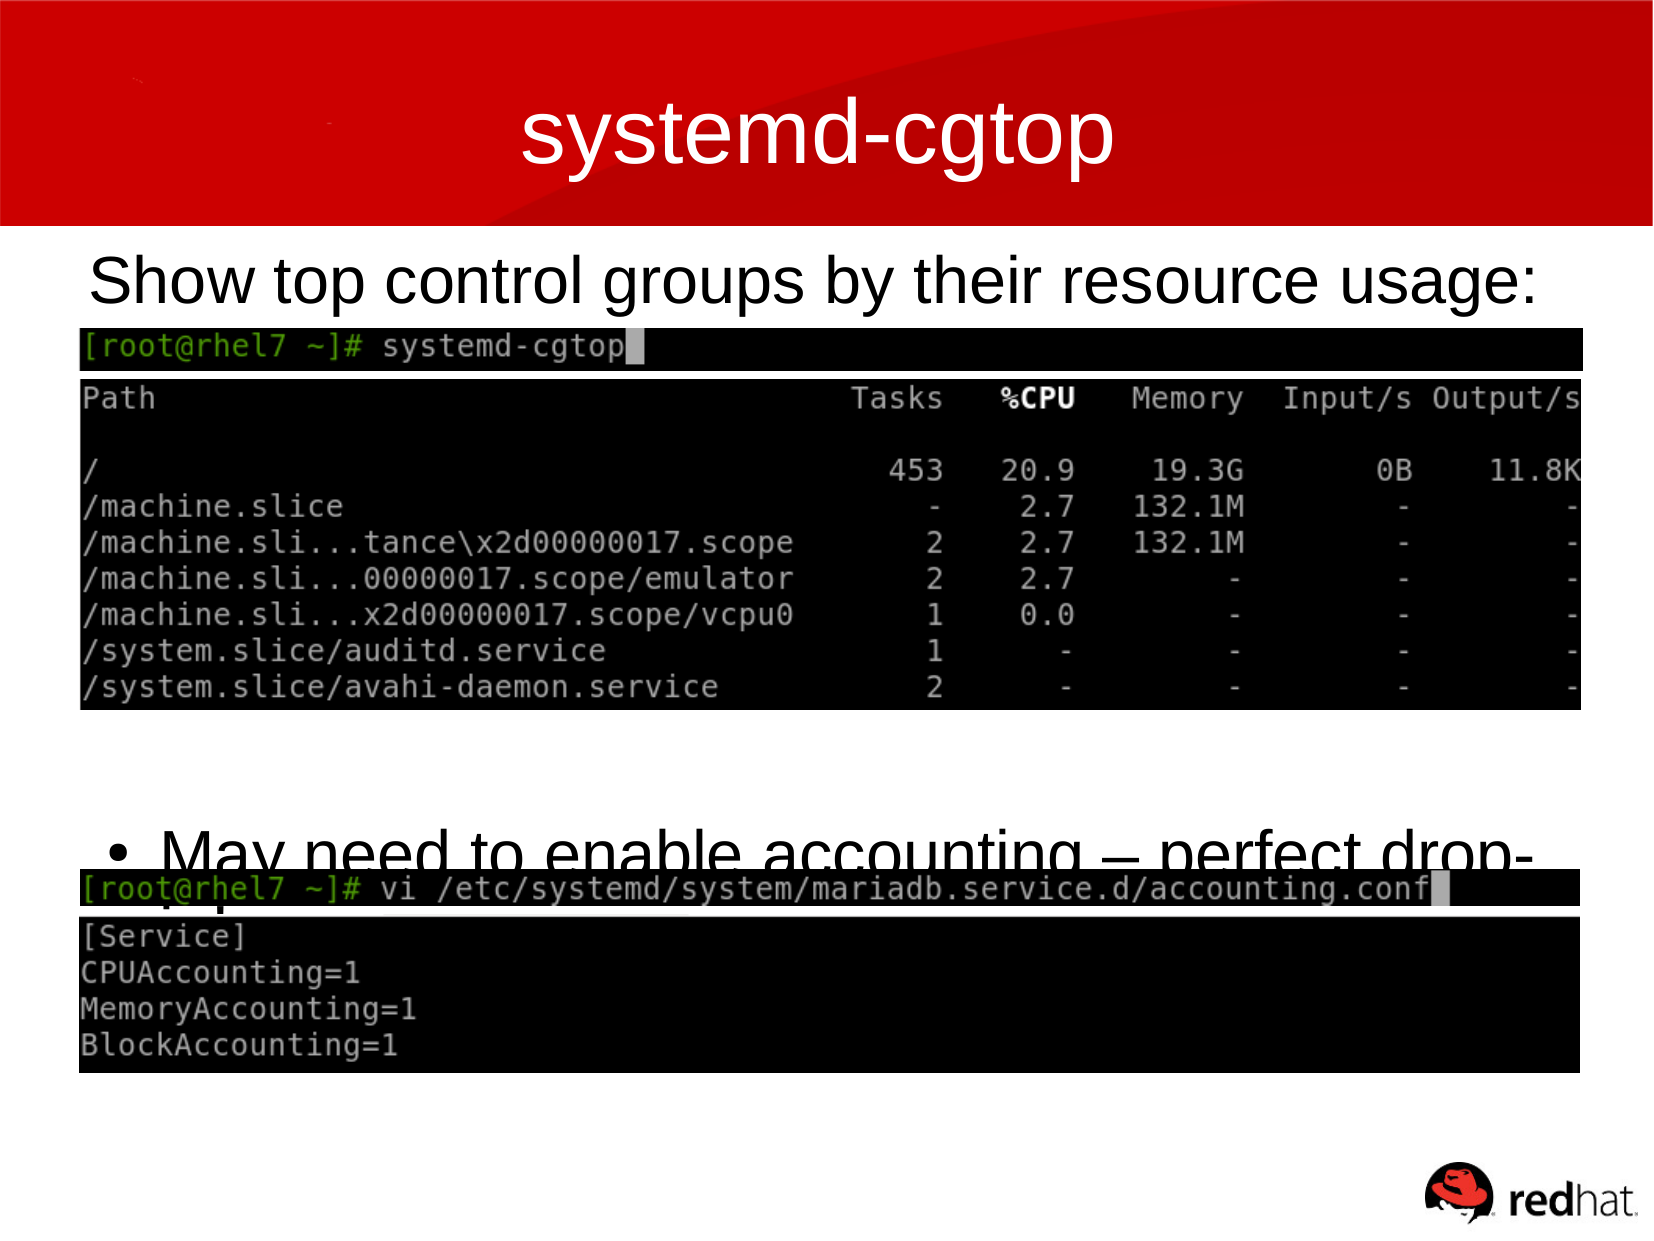

# systemd-cgtop
Show top control groups by their resource usage:
May need to enable accounting – perfect drop-in!